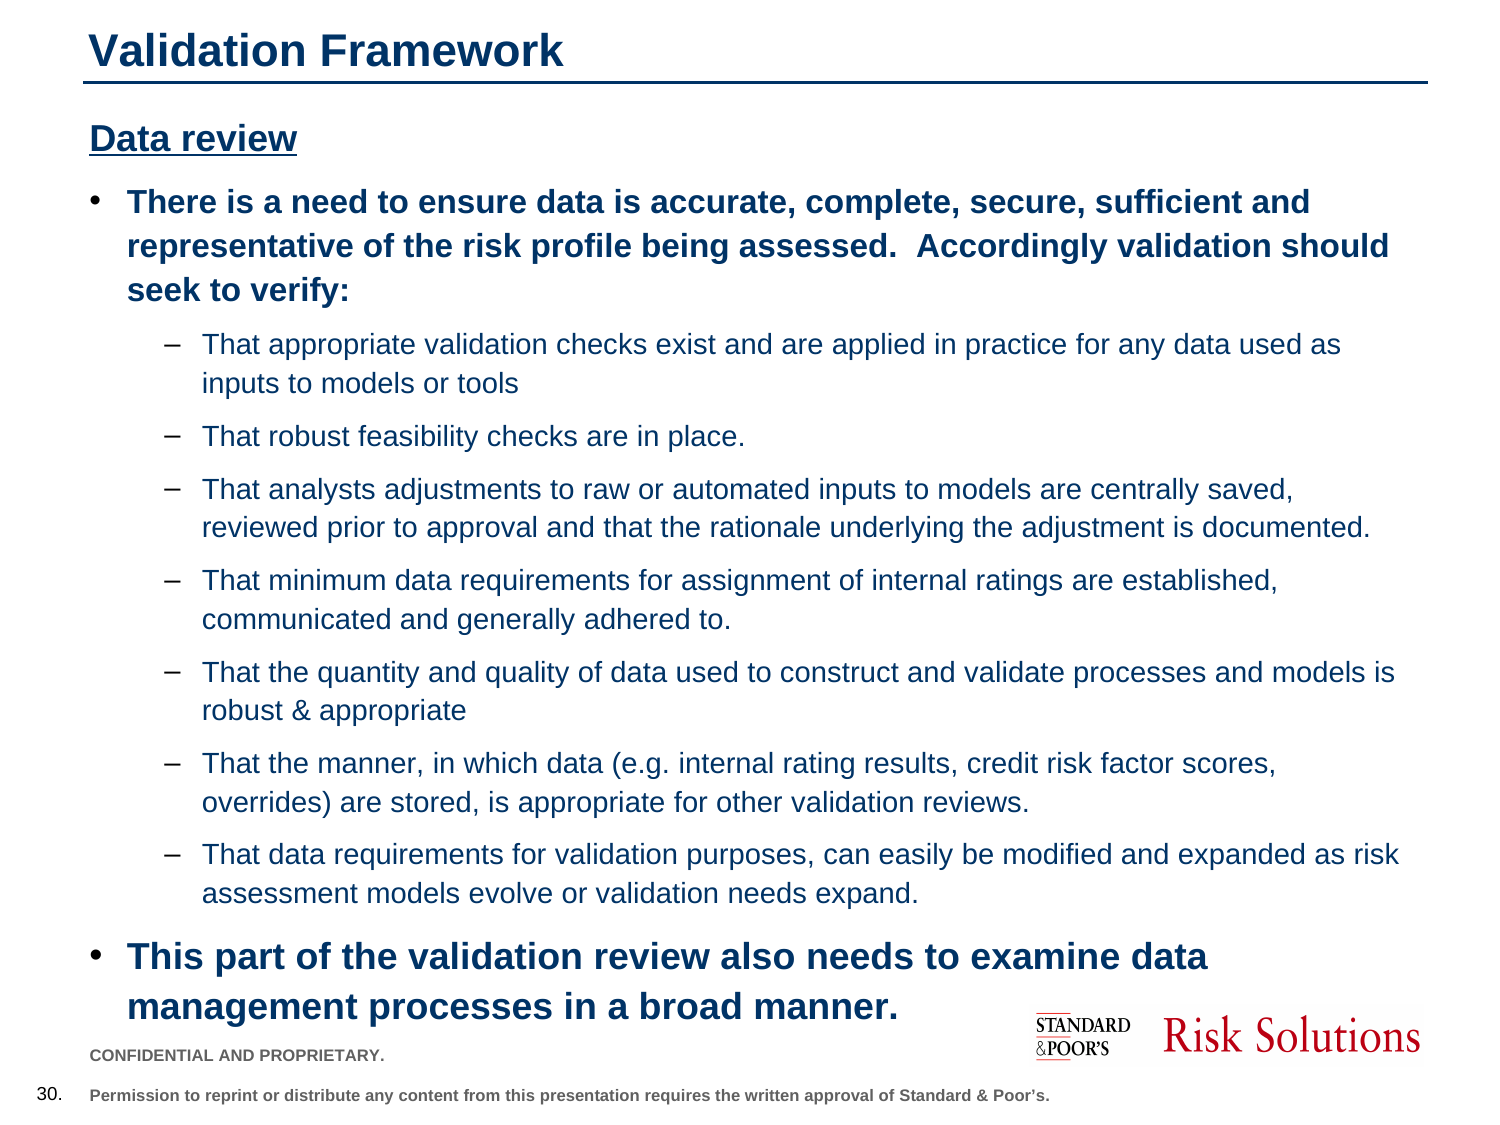

# Validation Framework
Data review
There is a need to ensure data is accurate, complete, secure, sufficient and representative of the risk profile being assessed. Accordingly validation should seek to verify:
That appropriate validation checks exist and are applied in practice for any data used as inputs to models or tools
That robust feasibility checks are in place.
That analysts adjustments to raw or automated inputs to models are centrally saved, reviewed prior to approval and that the rationale underlying the adjustment is documented.
That minimum data requirements for assignment of internal ratings are established, communicated and generally adhered to.
That the quantity and quality of data used to construct and validate processes and models is robust & appropriate
That the manner, in which data (e.g. internal rating results, credit risk factor scores, overrides) are stored, is appropriate for other validation reviews.
That data requirements for validation purposes, can easily be modified and expanded as risk assessment models evolve or validation needs expand.
This part of the validation review also needs to examine data management processes in a broad manner.